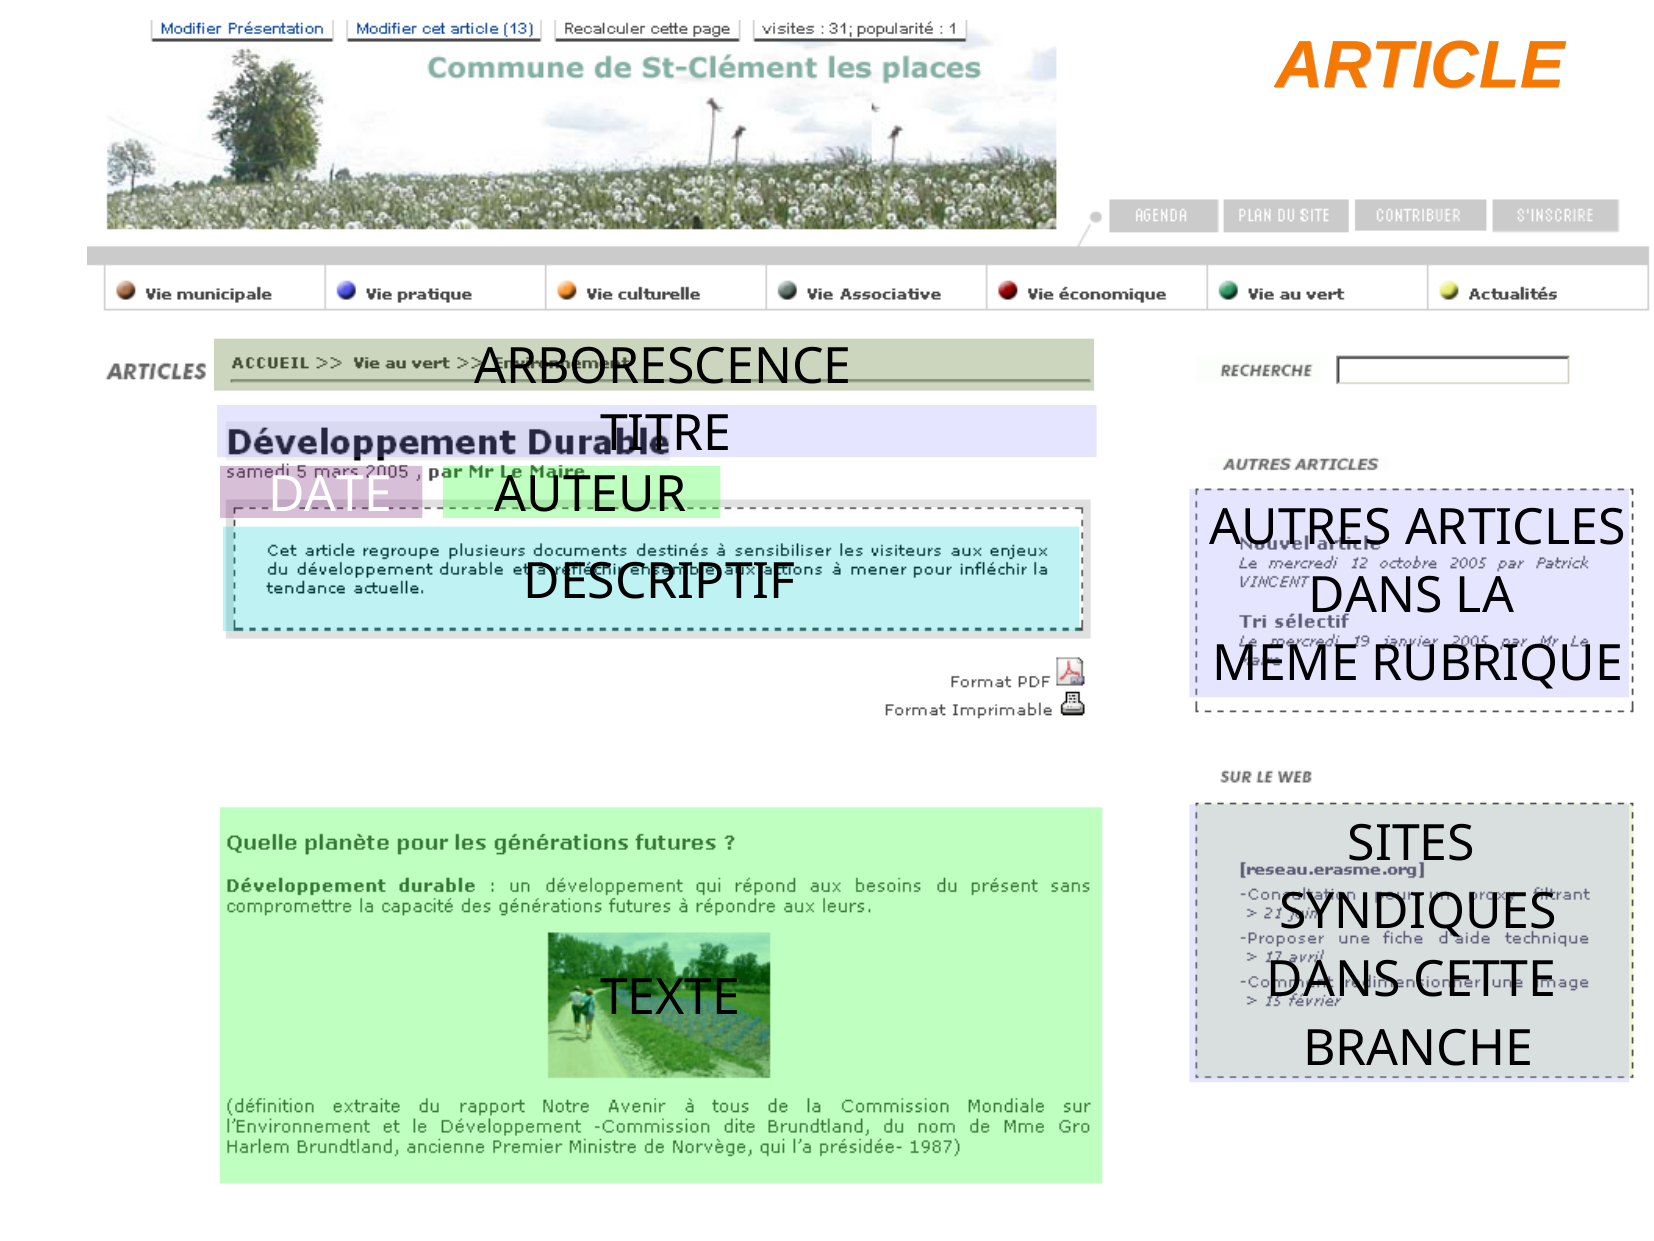

# ARTICLE
ARBORESCENCE
TITRE
DATE
AUTEUR
AUTRES ARTICLES
DANS LA
MEME RUBRIQUE
DESCRIPTIF
SITES
SYNDIQUES
DANS CETTE
BRANCHE
TEXTE